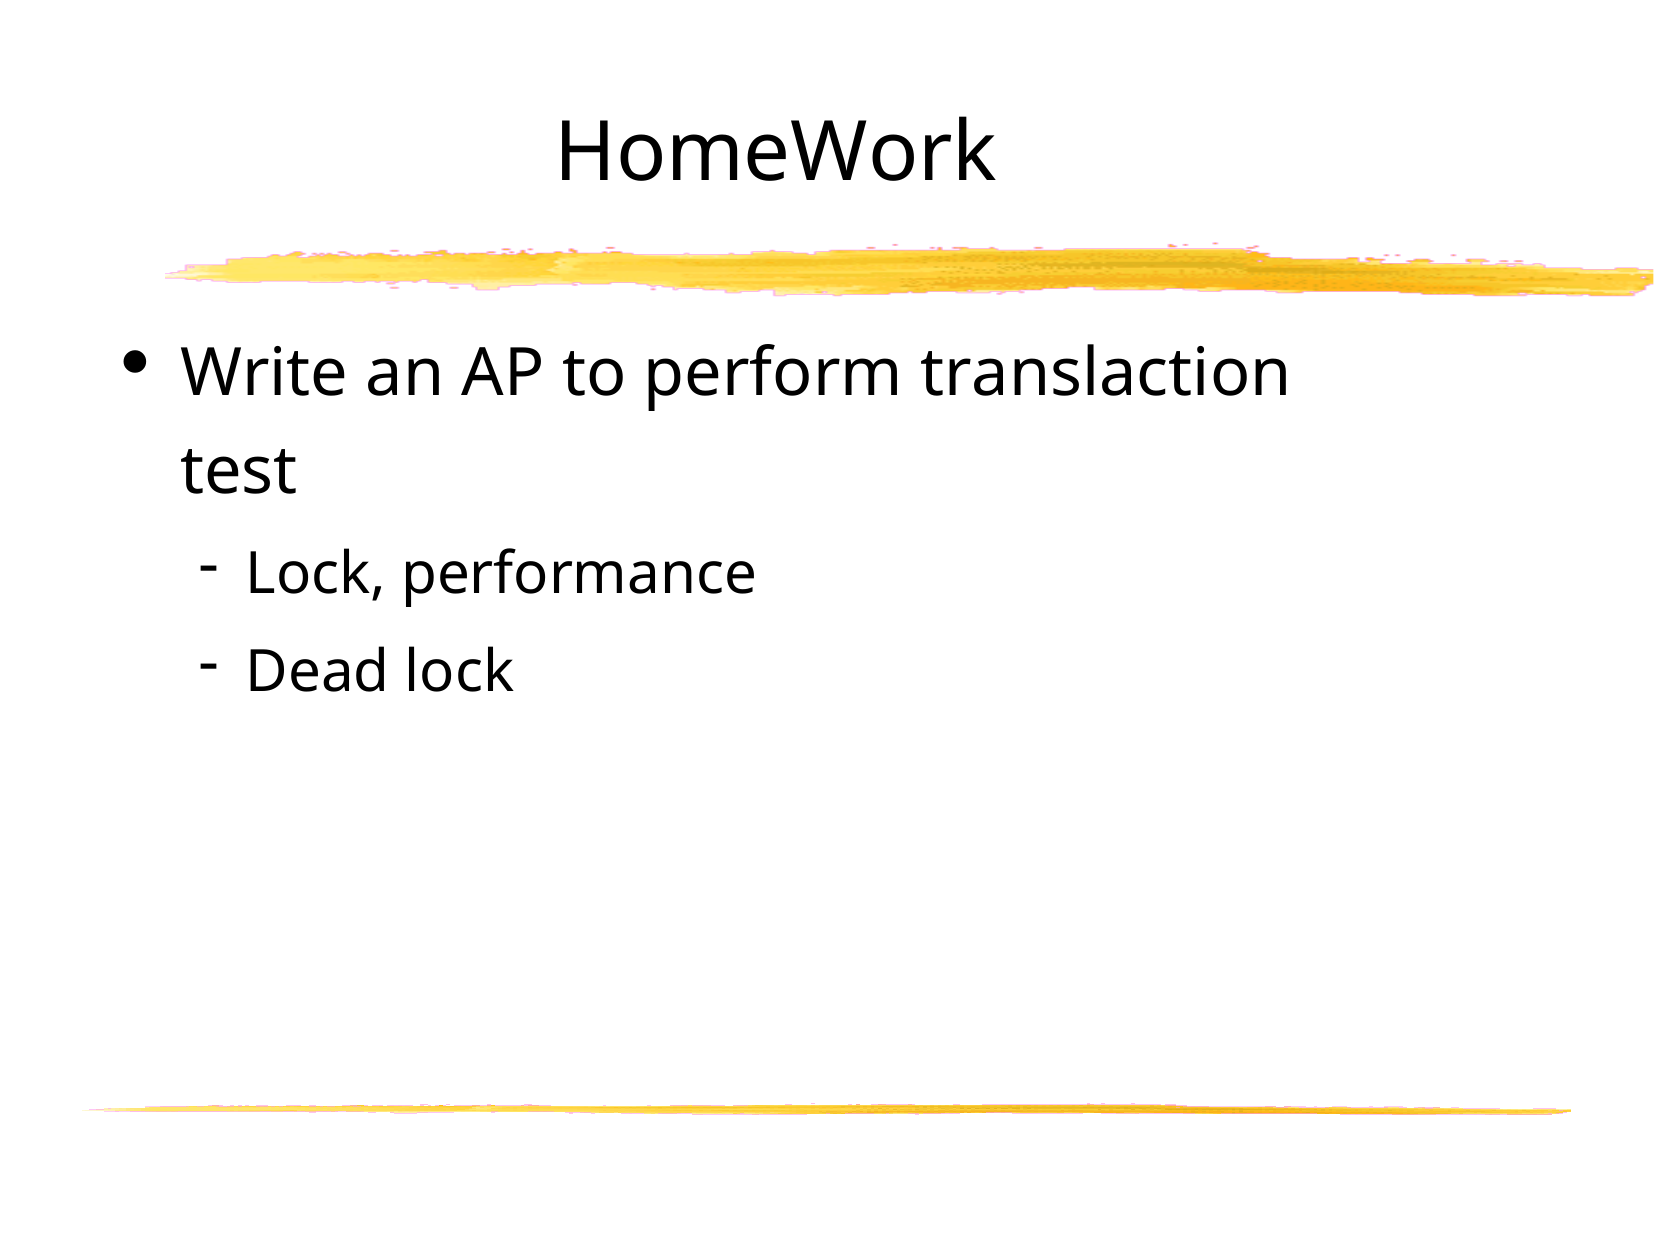

# HomeWork
Write an AP to perform translaction
test
Lock, performance
Dead lock